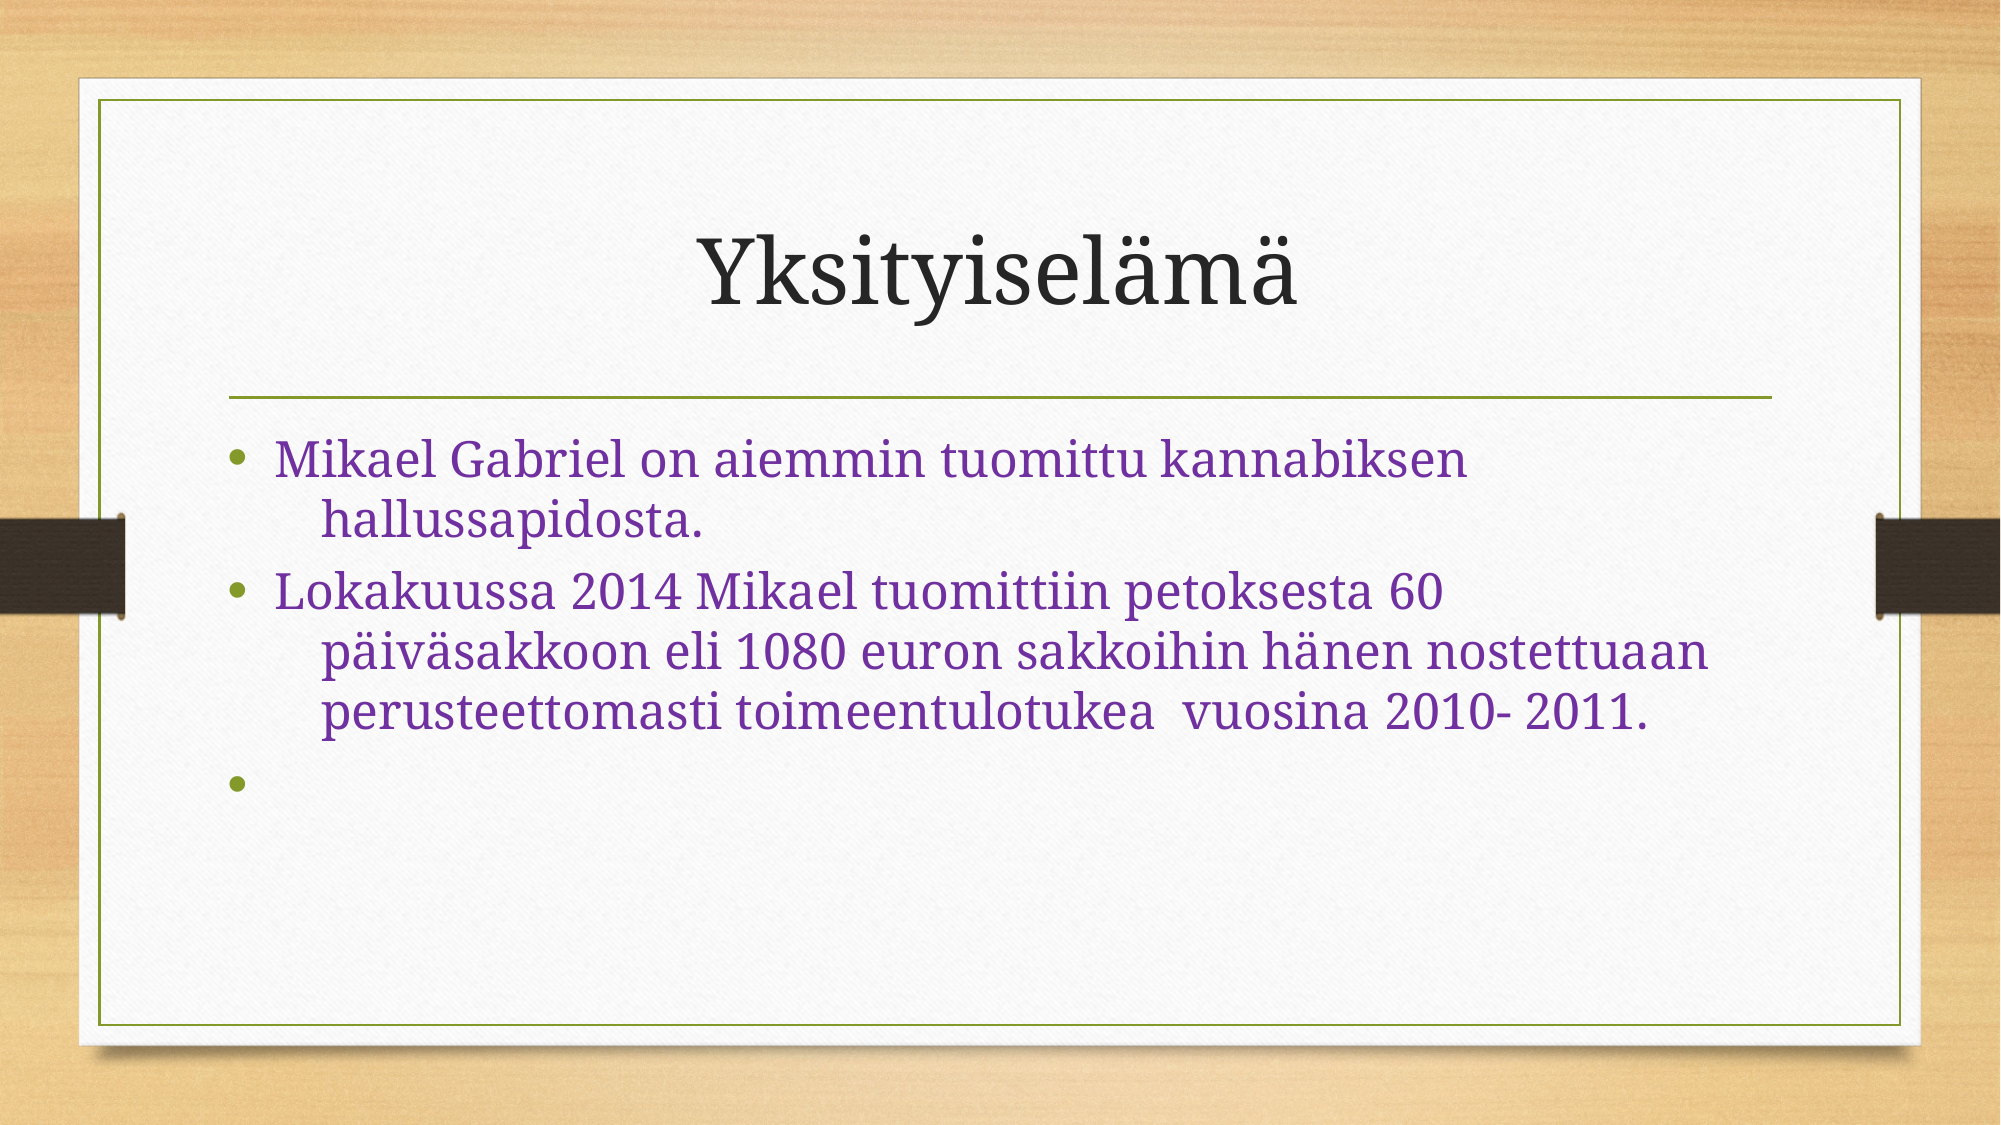

# Yksityiselämä
Mikael Gabriel on aiemmin tuomittu kannabiksen hallussapidosta.
Lokakuussa 2014 Mikael tuomittiin petoksesta 60 päiväsakkoon eli 1080 euron sakkoihin hänen nostettuaan perusteettomasti toimeentulotukea vuosina 2010- 2011.